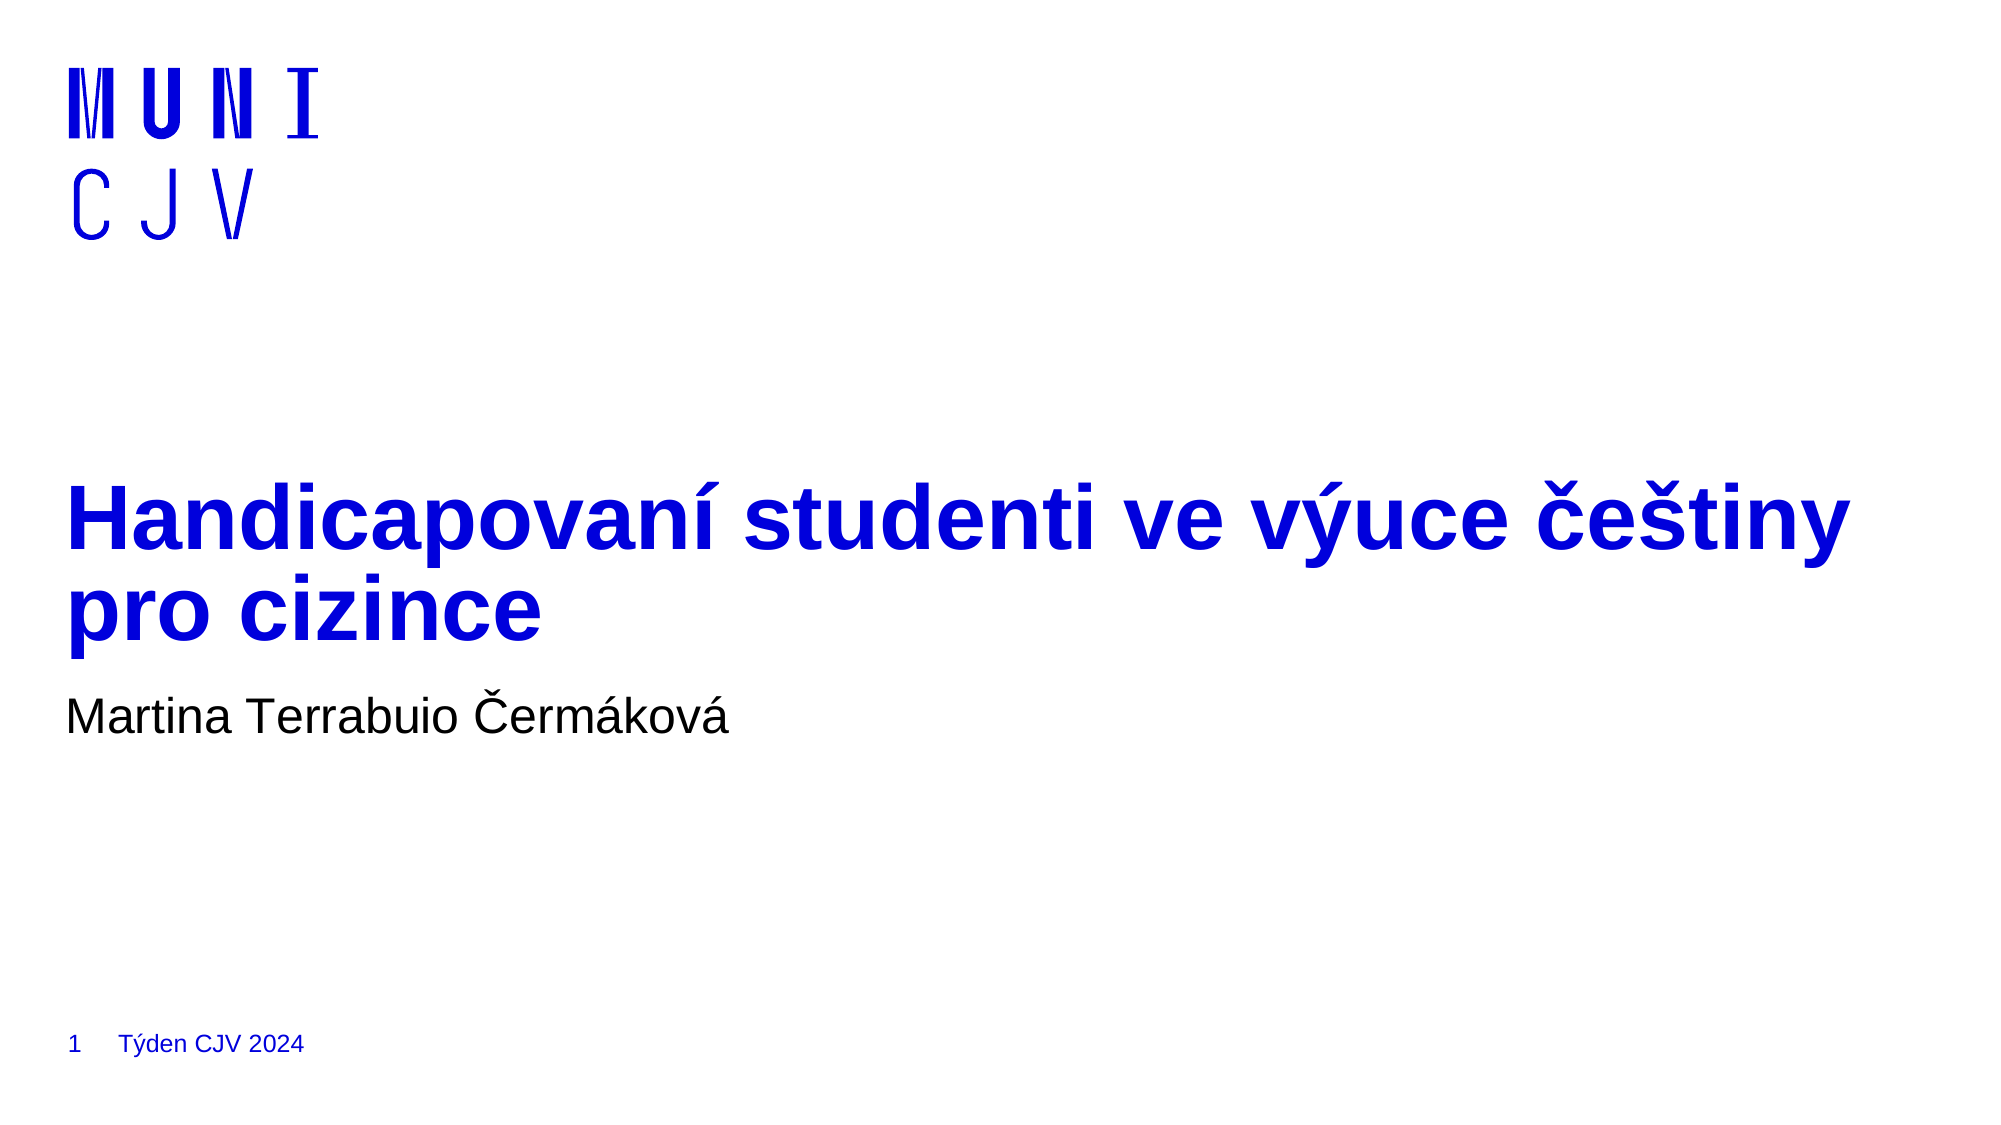

# Handicapovaní studenti ve výuce češtiny pro cizince
Martina Terrabuio Čermáková
Týden CJV 2024